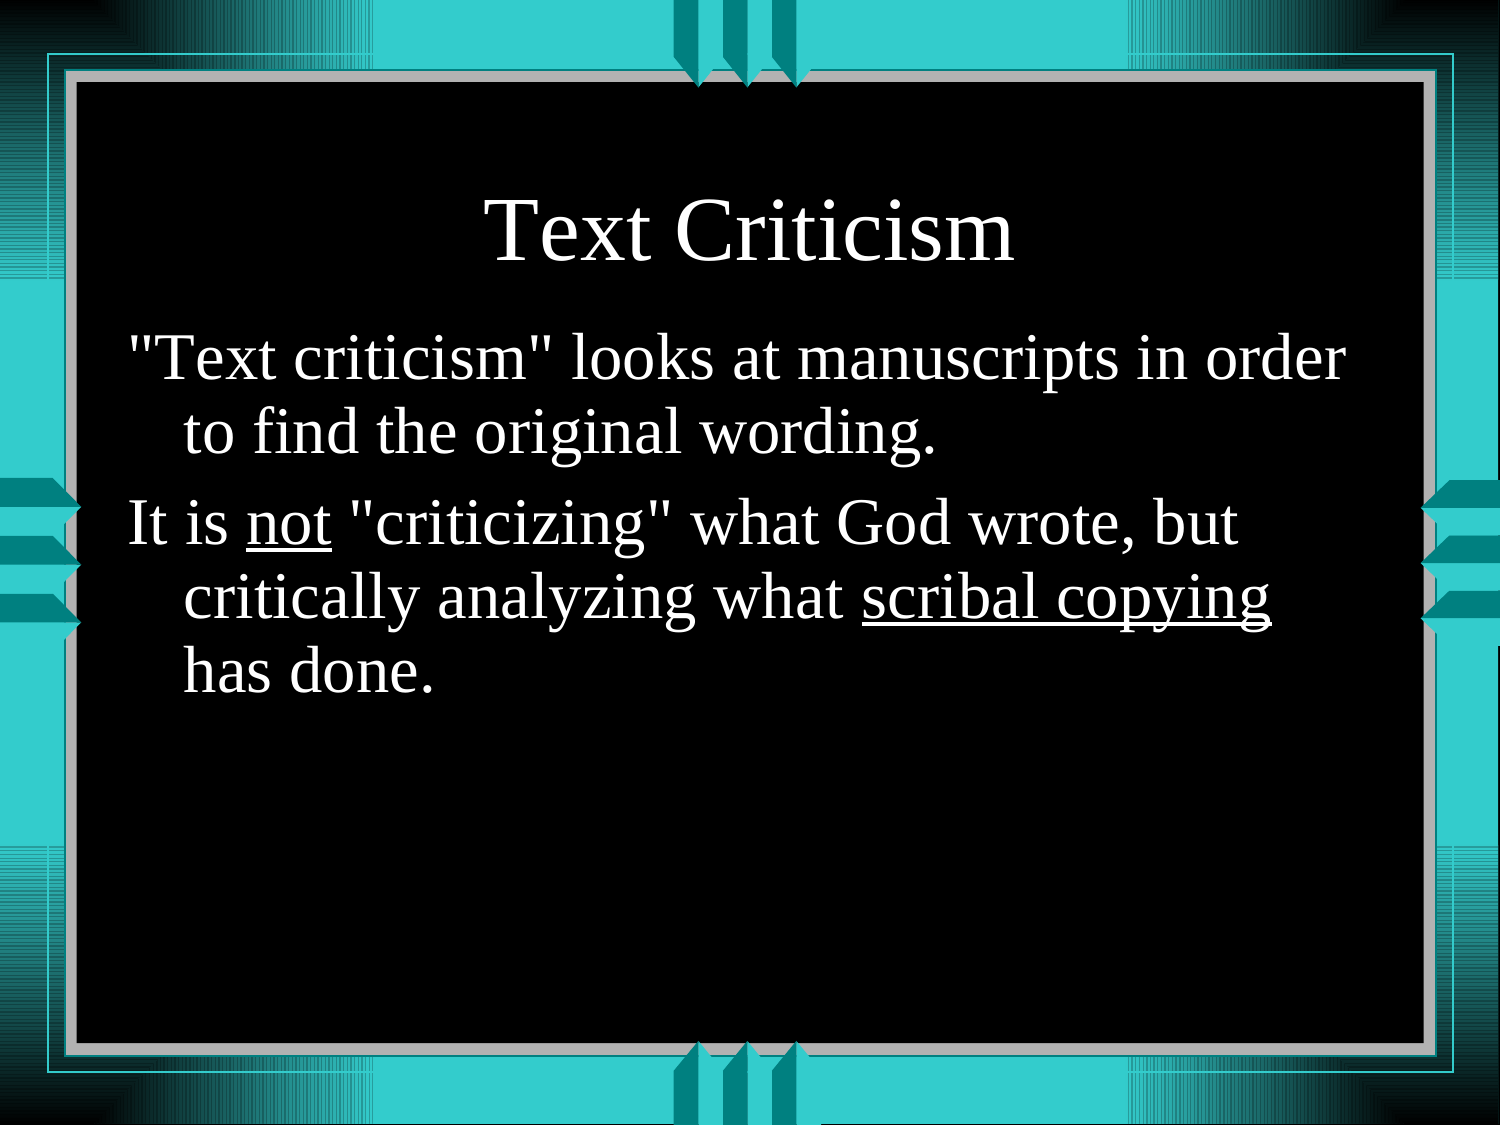

# Text Criticism
"Text criticism" looks at manuscripts in order to find the original wording.
It is not "criticizing" what God wrote, but critically analyzing what scribal copying has done.